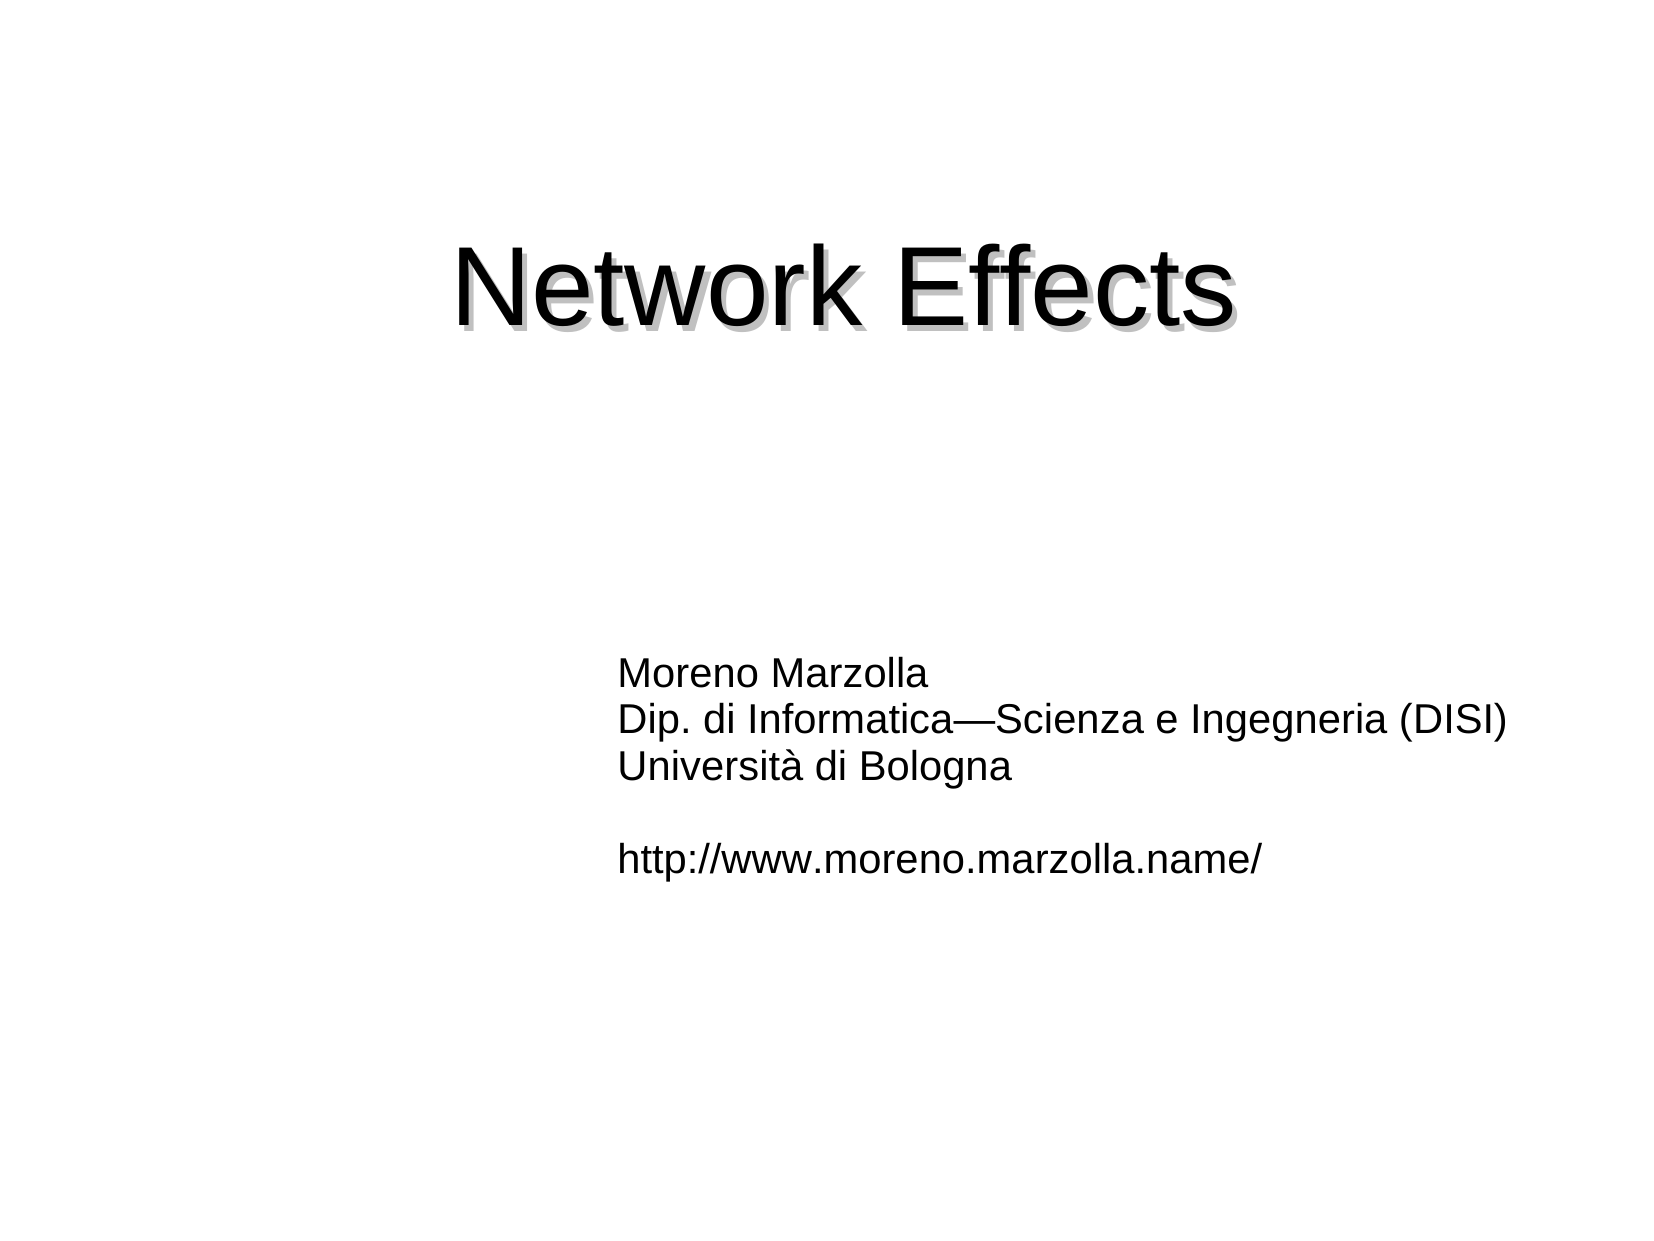

Network Effects
Moreno Marzolla
Dip. di Informatica—Scienza e Ingegneria (DISI)
Università di Bologna
http://www.moreno.marzolla.name/